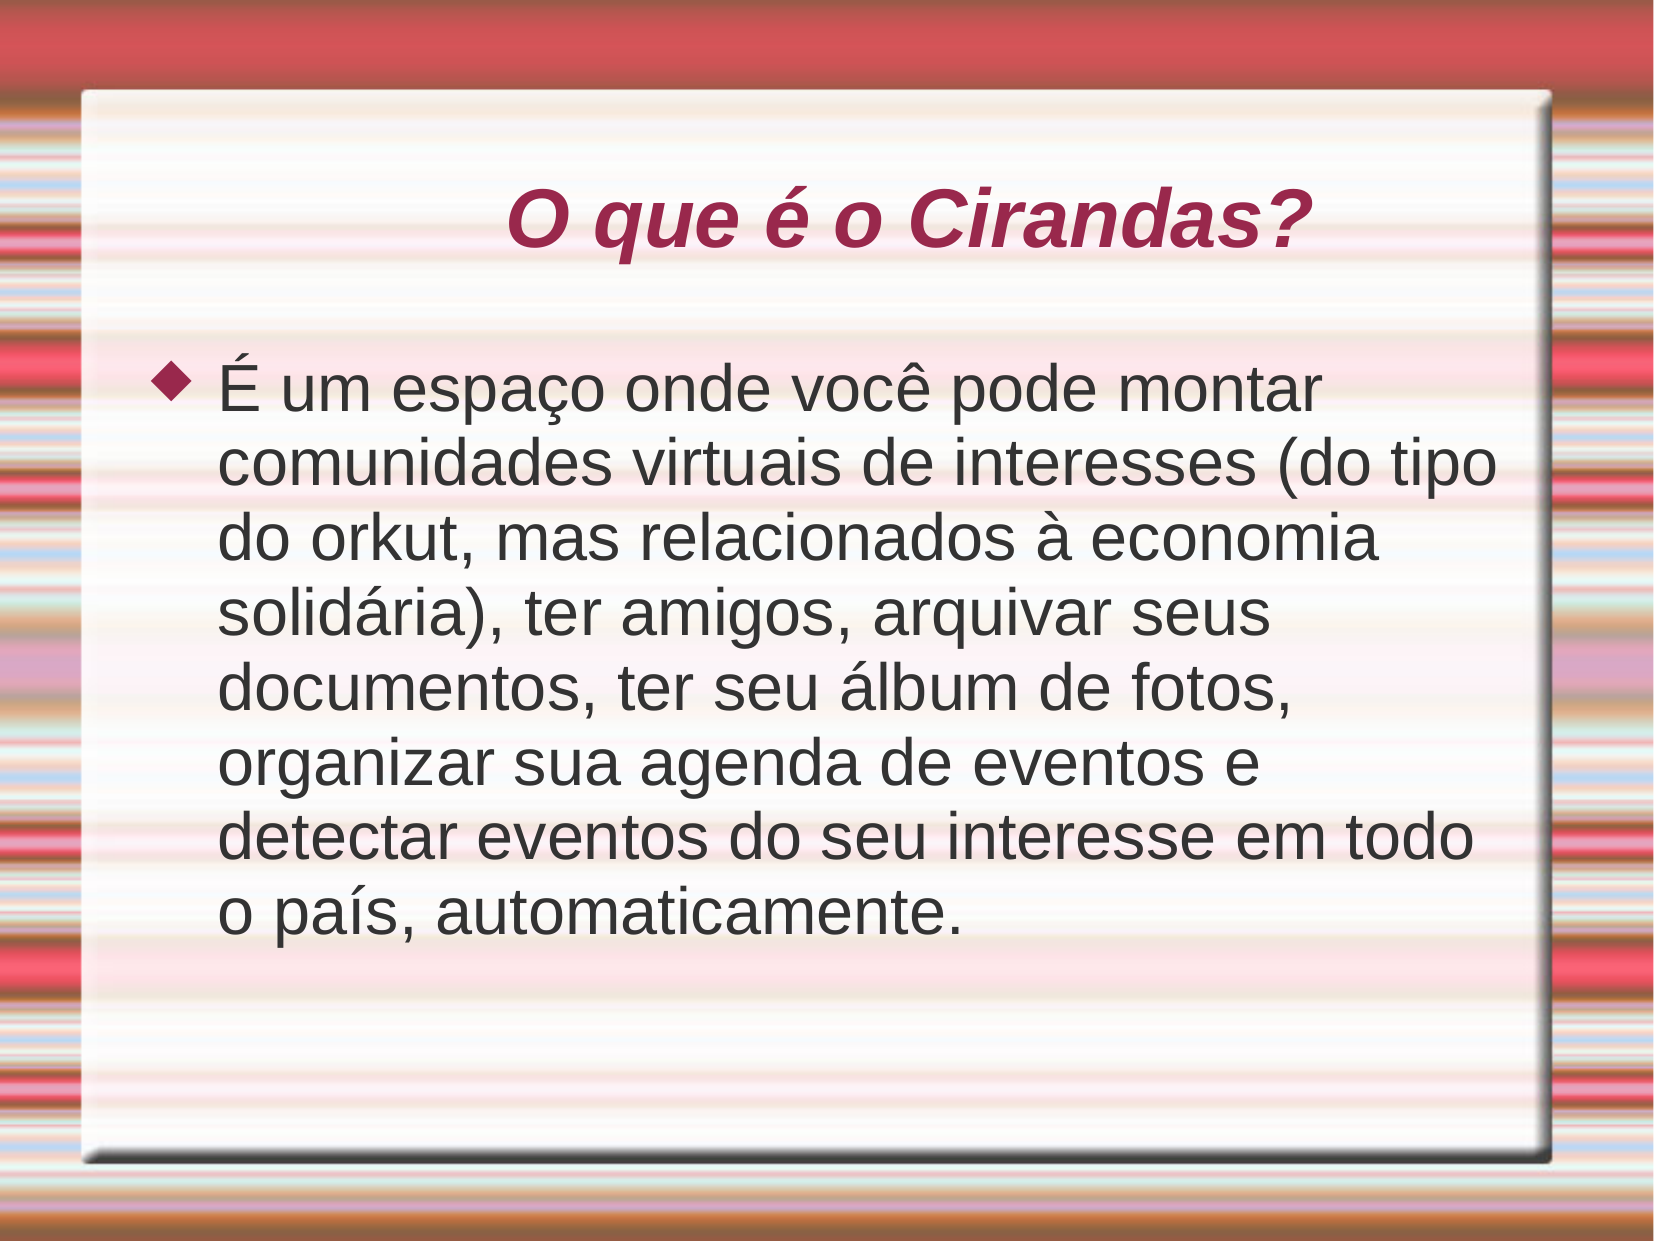

O que é o Cirandas?
# É um espaço onde você pode montar comunidades virtuais de interesses (do tipo do orkut, mas relacionados à economia solidária), ter amigos, arquivar seus documentos, ter seu álbum de fotos, organizar sua agenda de eventos e detectar eventos do seu interesse em todo o país, automaticamente.